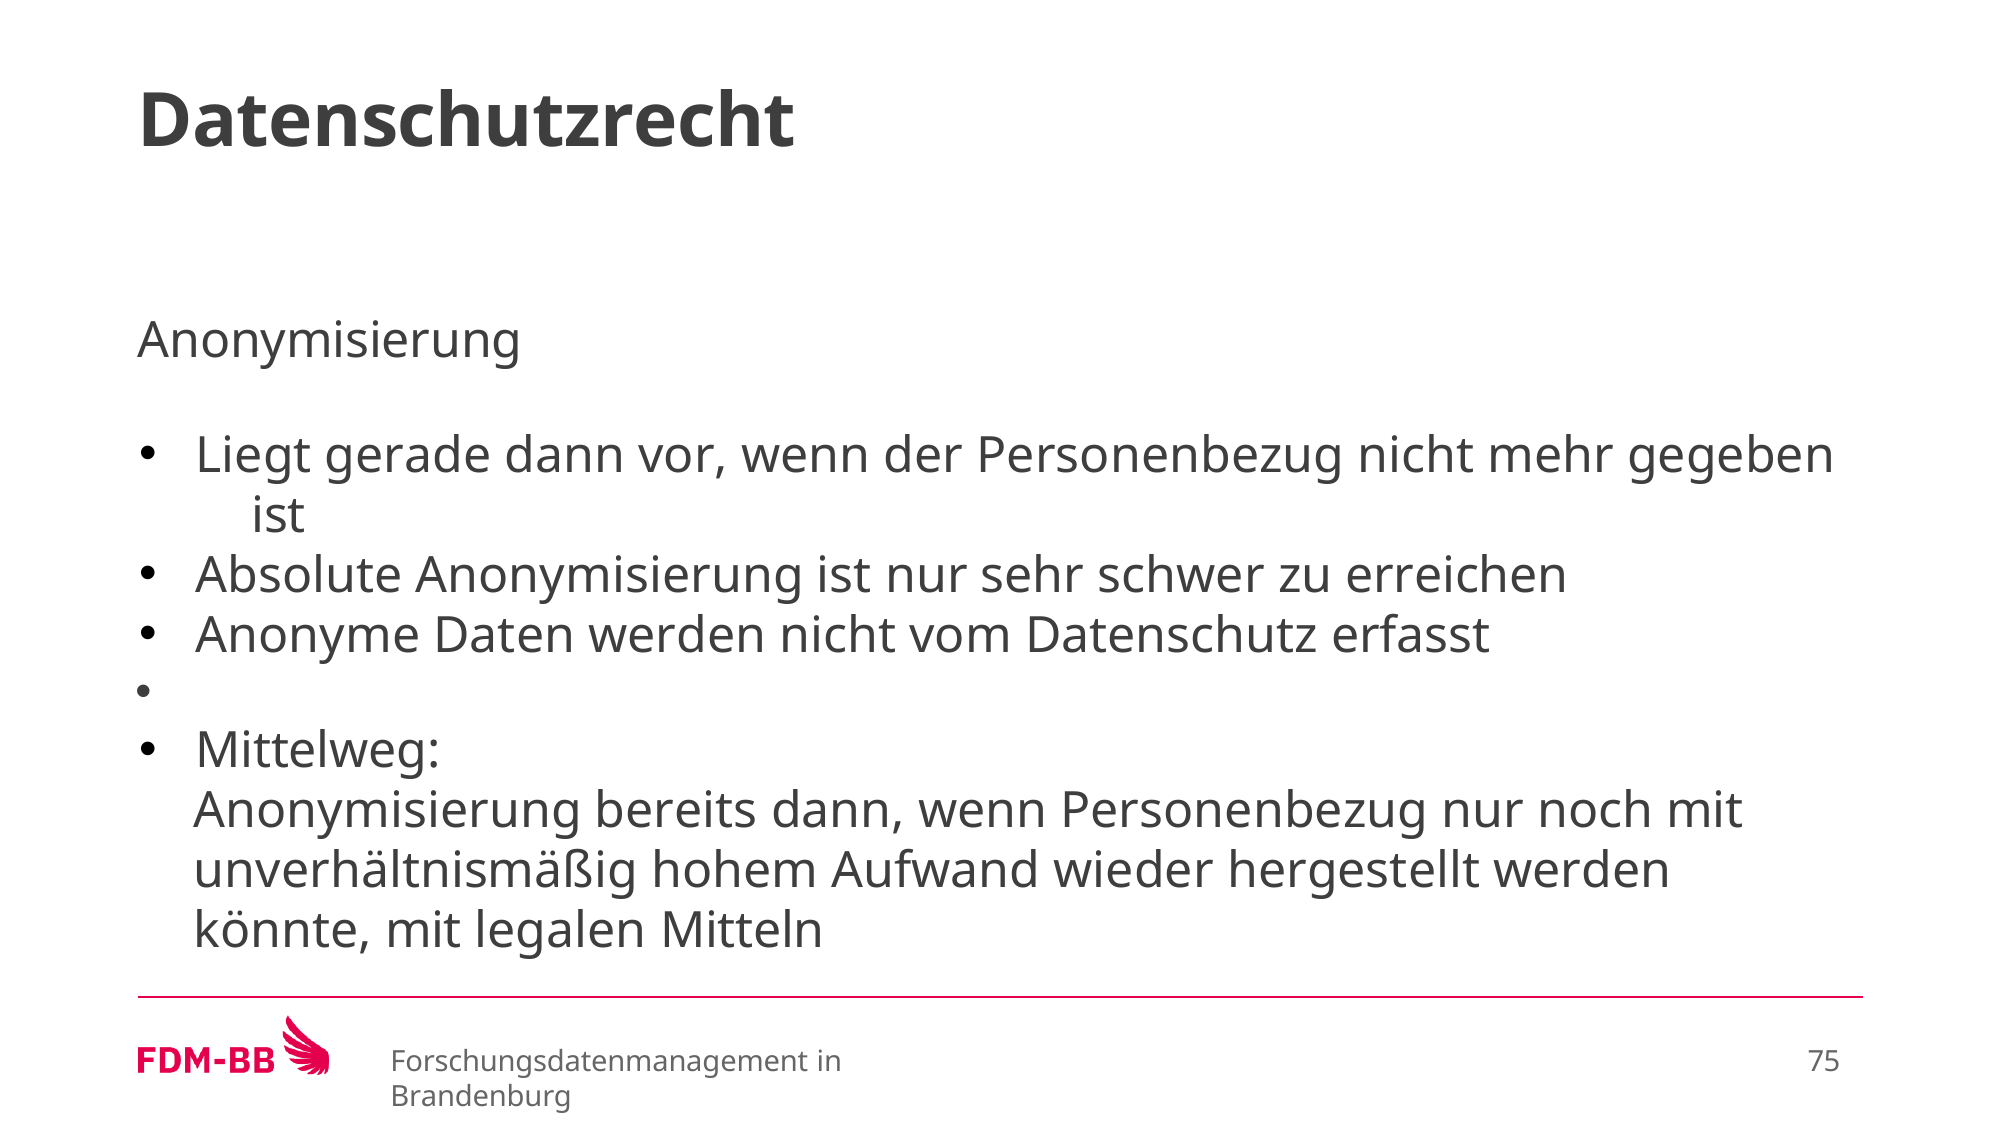

# Datenschutzrecht
Anonymisierung
Liegt gerade dann vor, wenn der Personenbezug nicht mehr gegeben ist
Absolute Anonymisierung ist nur sehr schwer zu erreichen
Anonyme Daten werden nicht vom Datenschutz erfasst
Mittelweg:
Anonymisierung bereits dann, wenn Personenbezug nur noch mit unverhältnismäßig hohem Aufwand wieder hergestellt werden könnte, mit legalen Mitteln
Forschungsdatenmanagement in Brandenburg
75